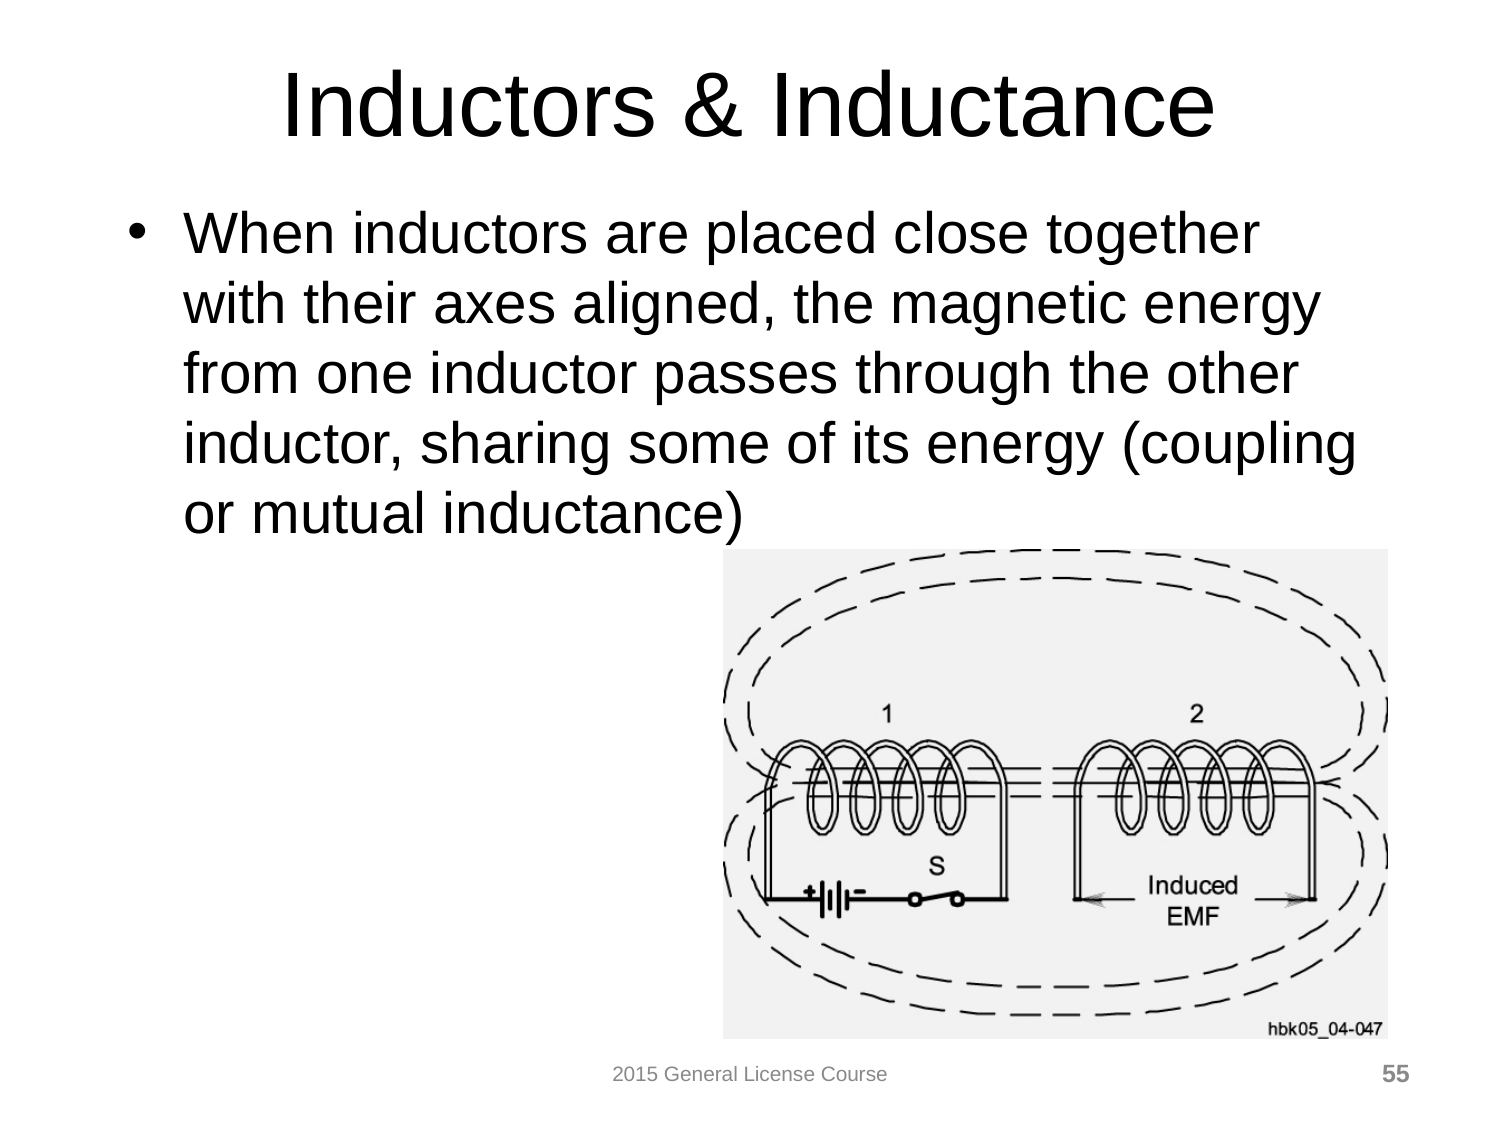

Inductors & Inductance
When inductors are placed close together with their axes aligned, the magnetic energy from one inductor passes through the other inductor, sharing some of its energy (coupling or mutual inductance)
2015 General License Course